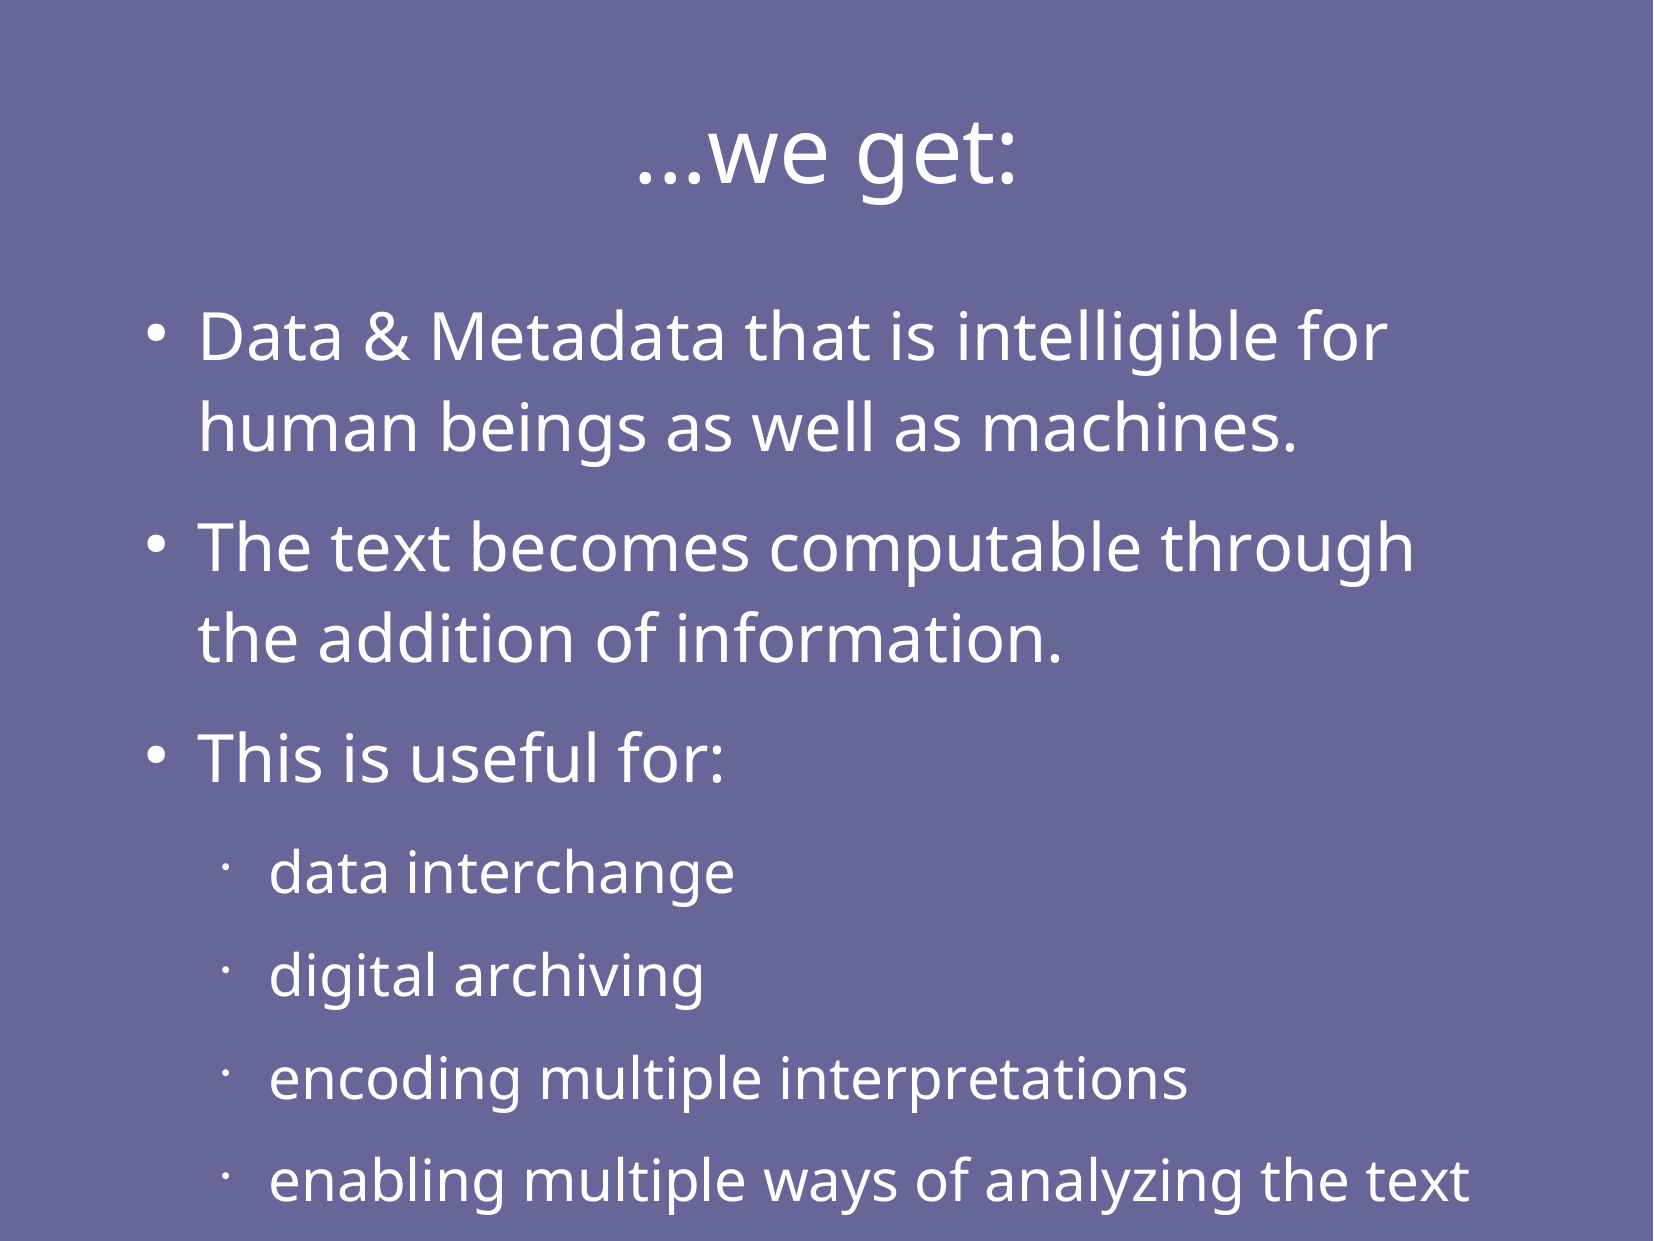

# ...we get:
Data & Metadata that is intelligible for human beings as well as machines.
The text becomes computable through the addition of information.
This is useful for:
data interchange
digital archiving
encoding multiple interpretations
enabling multiple ways of analyzing the text